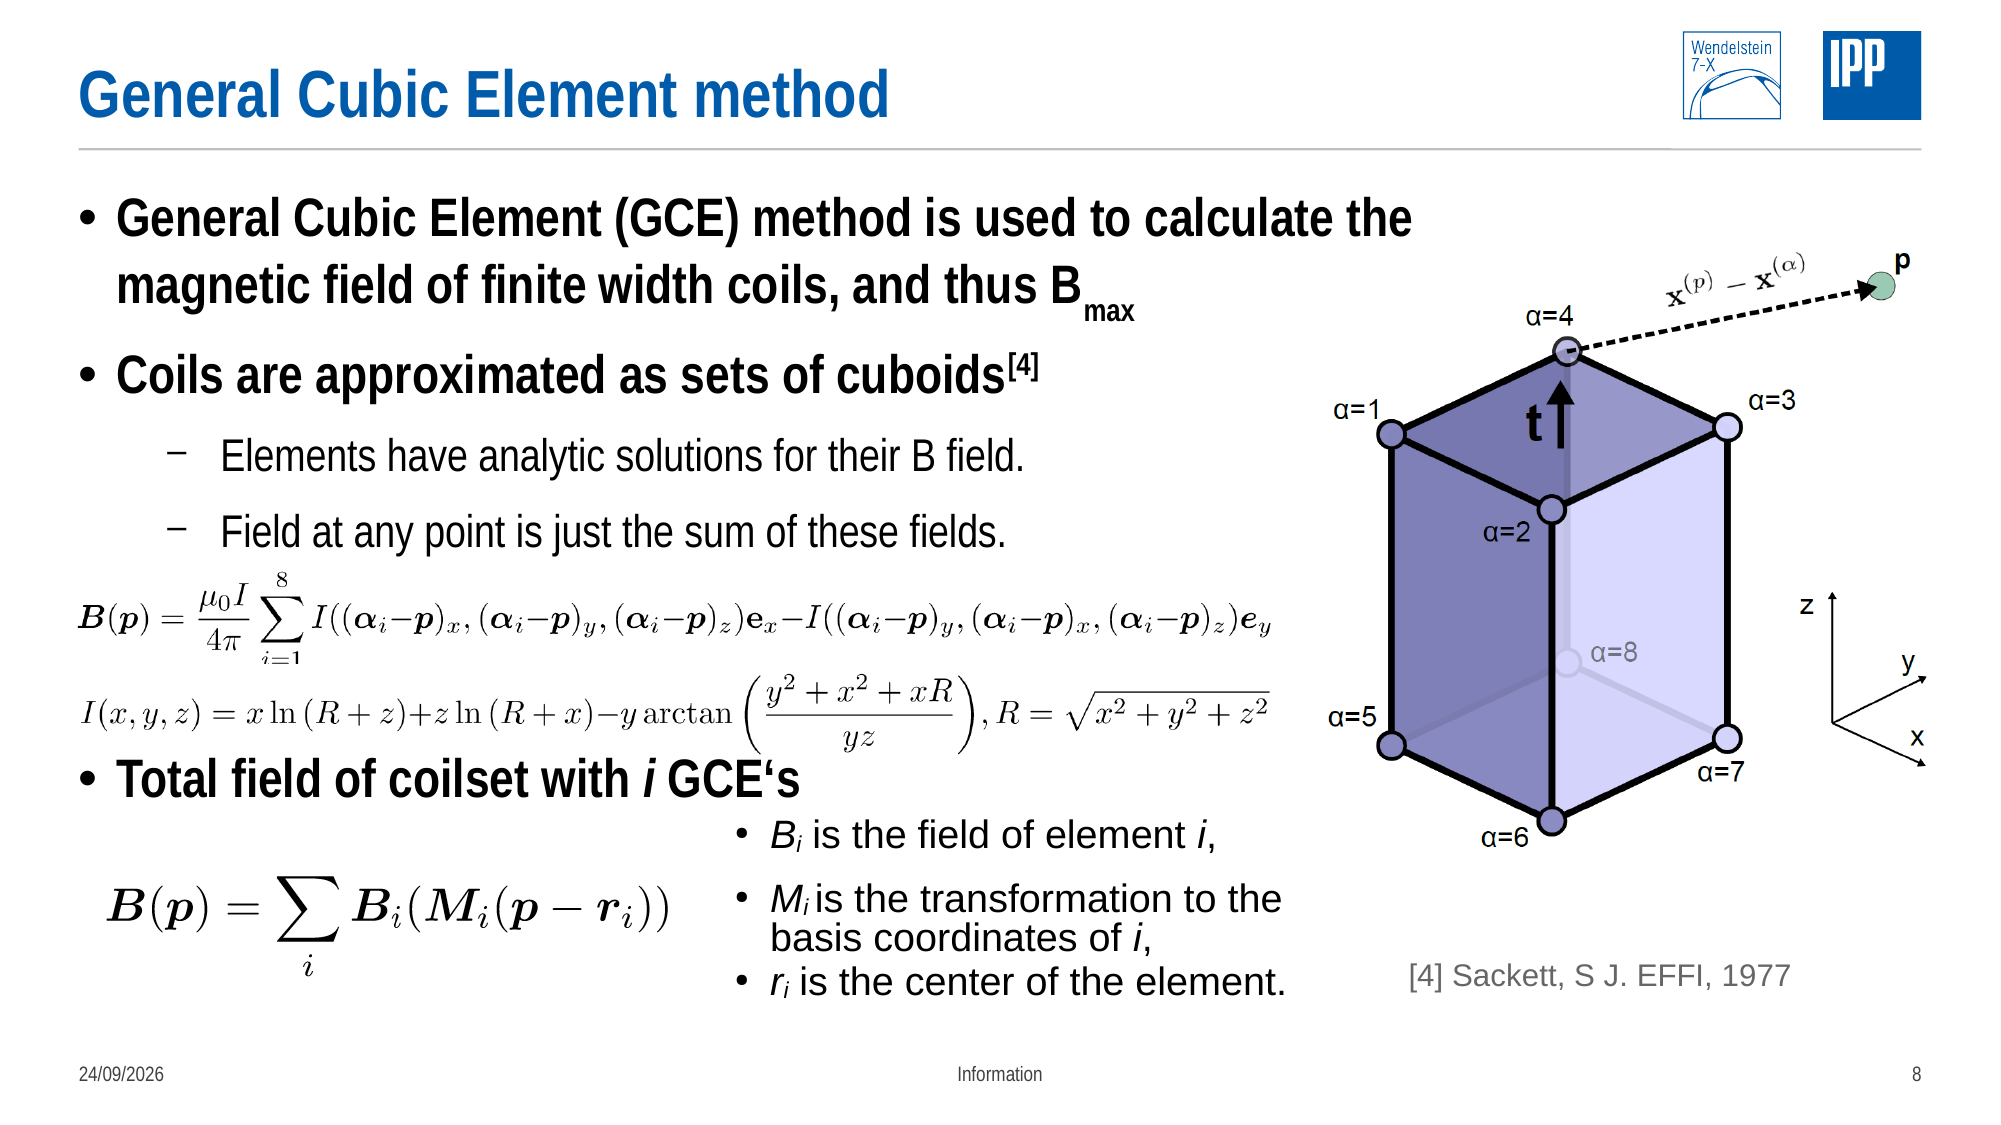

# General Cubic Element method
General Cubic Element (GCE) method is used to calculate the
magnetic field of finite width coils, and thus Bmax
Coils are approximated as sets of cuboids[4]
Elements have analytic solutions for their B field.
Field at any point is just the sum of these fields.
Total field of coilset with i GCE‘s
Bi is the field of element i,
Mi is the transformation to the basis coordinates of i,
ri is the center of the element.
[4] Sackett, S J. EFFI, 1977
Information